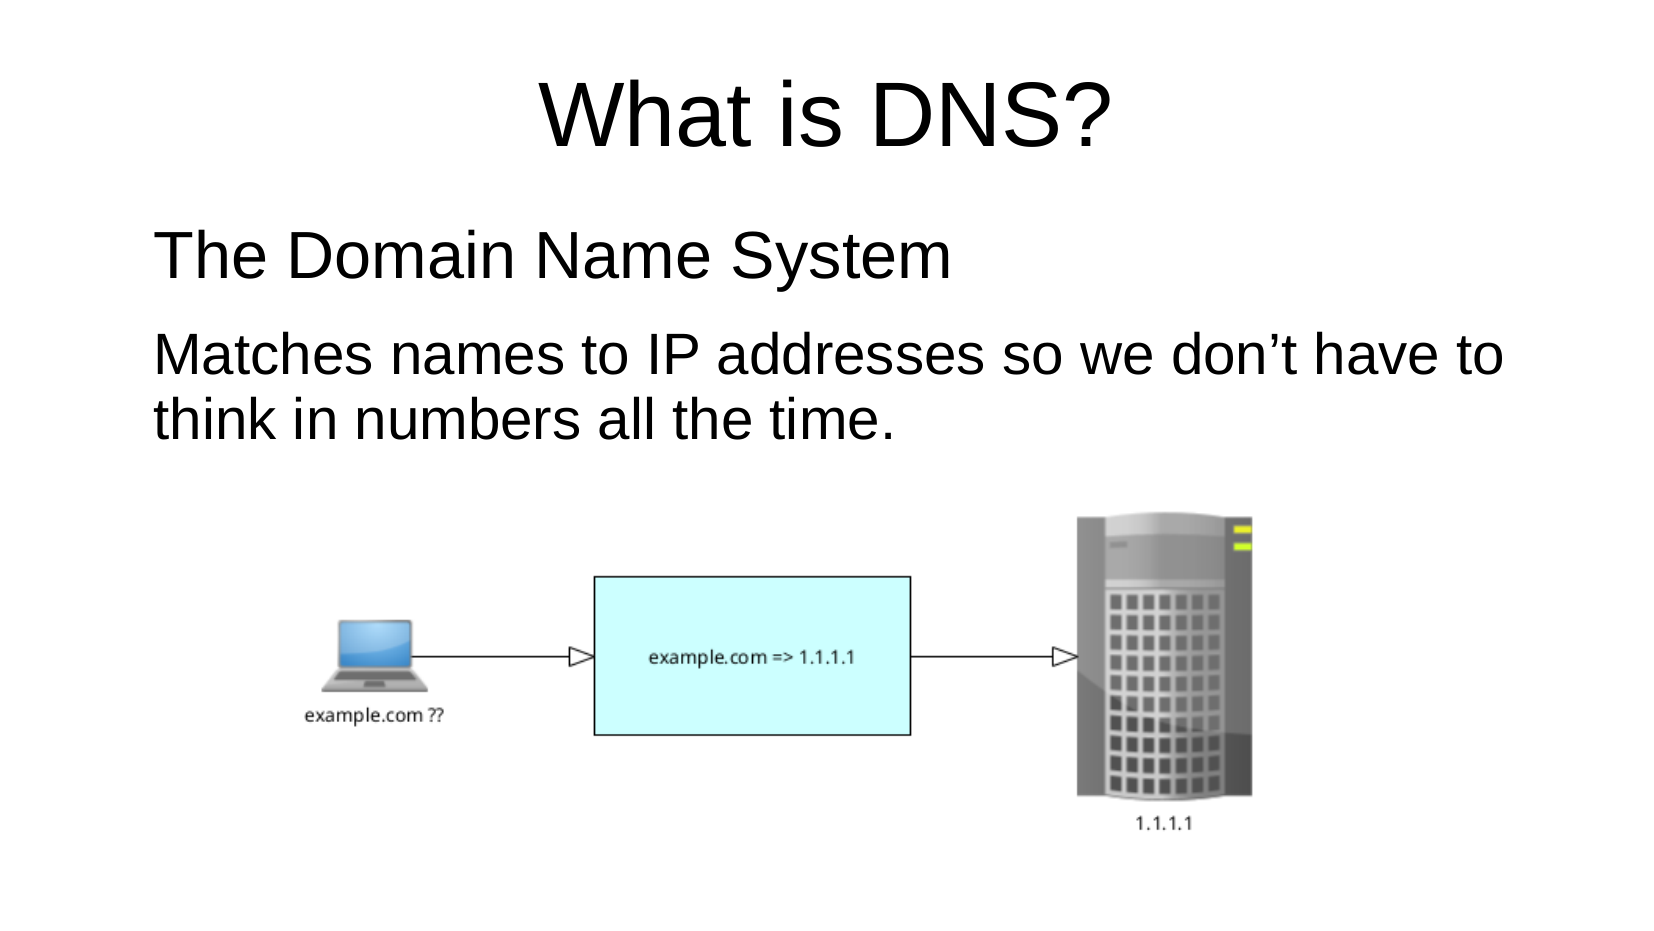

# What is DNS?
The Domain Name System
Matches names to IP addresses so we don’t have to think in numbers all the time.